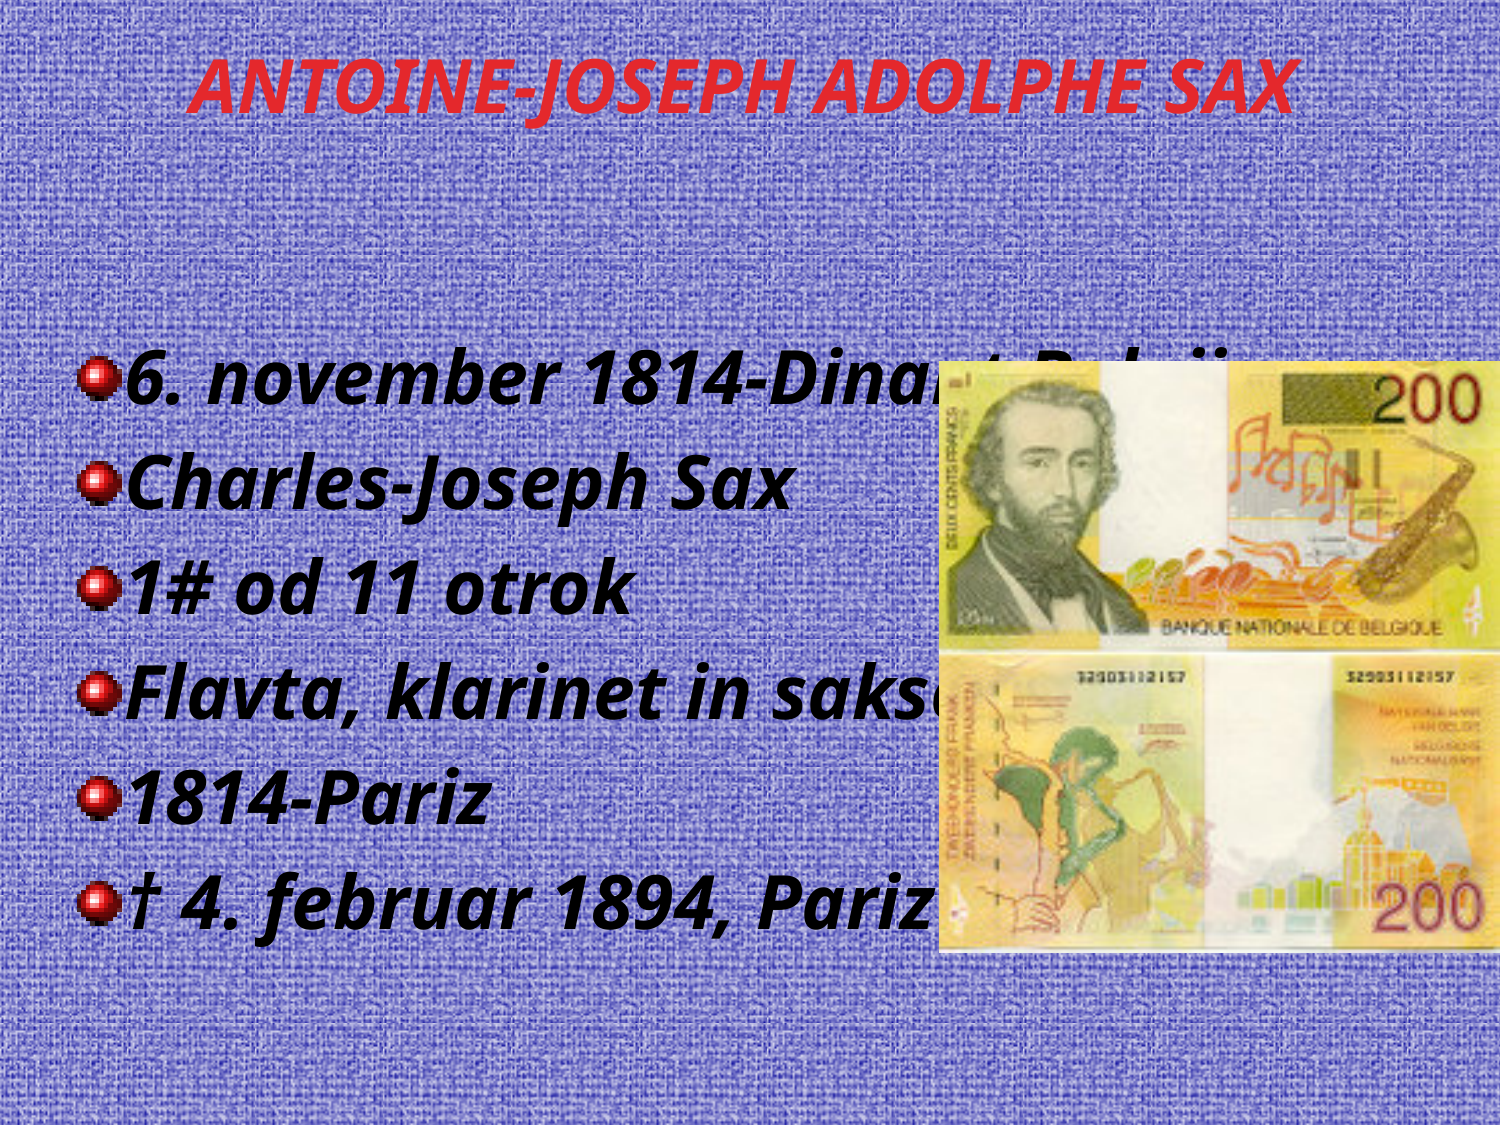

ANTOINE-JOSEPH ADOLPHE SAX
# 6. november 1814-Dinant Belgija
Charles-Joseph Sax
1# od 11 otrok
Flavta, klarinet in saksofon(1842)
1814-Pariz
† 4. februar 1894, Pariz